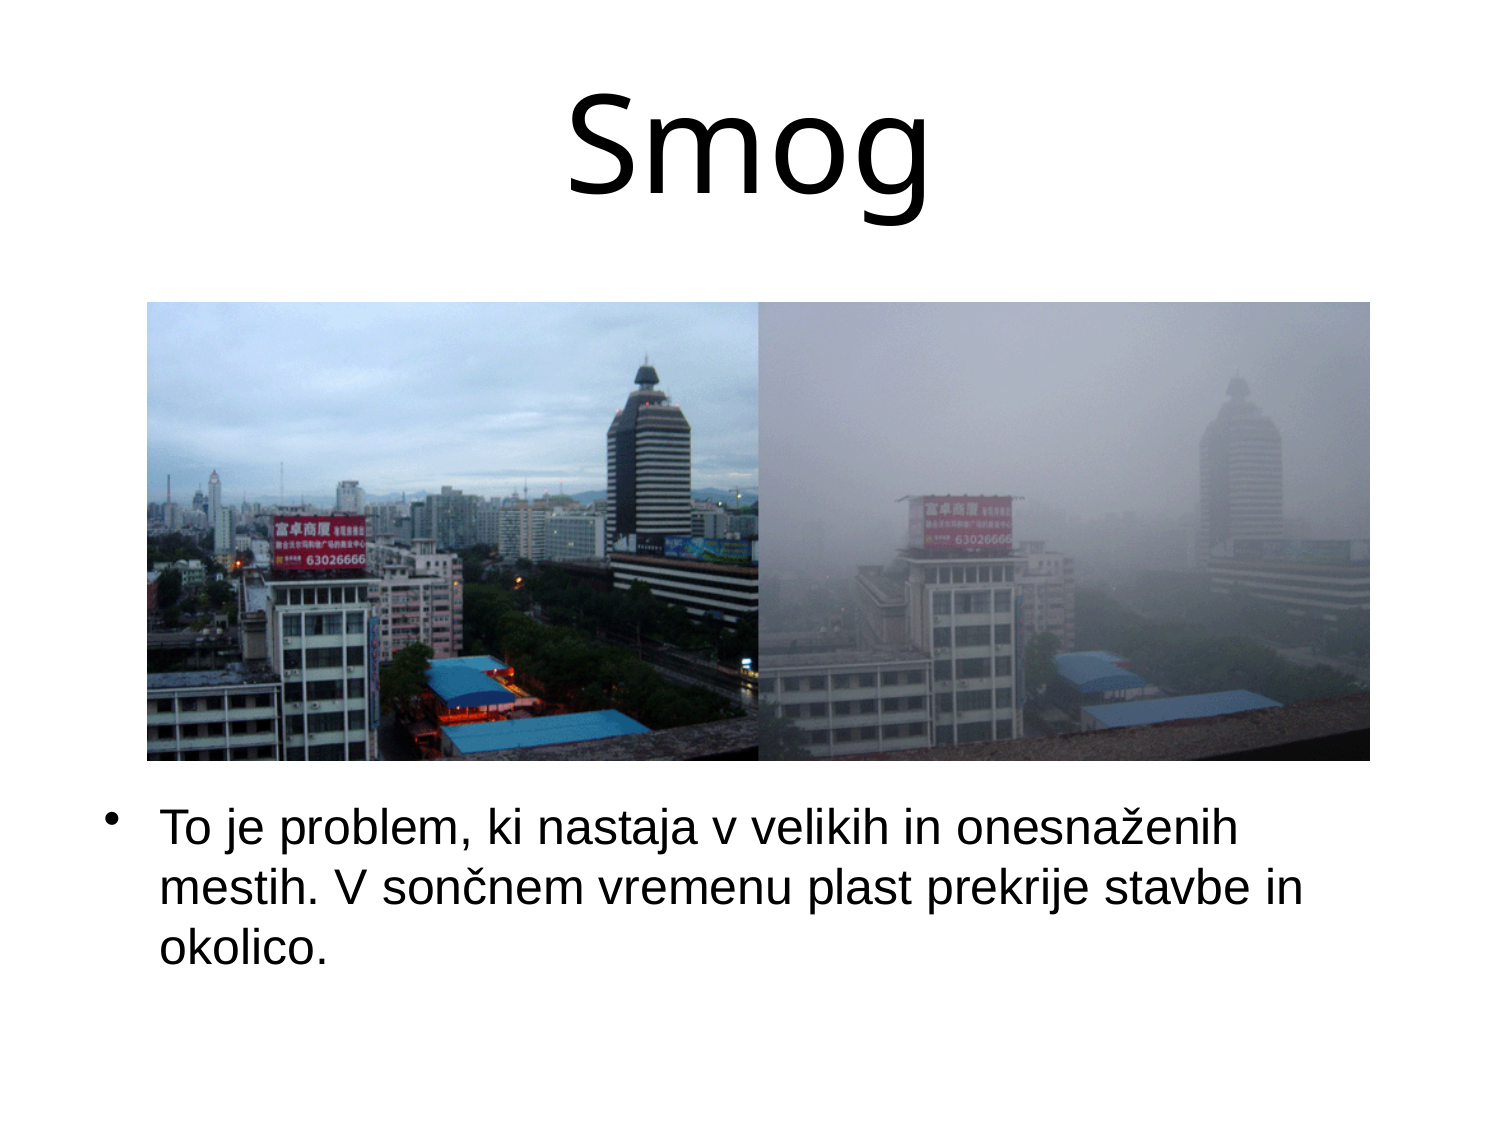

# Smog
To je problem, ki nastaja v velikih in onesnaženih mestih. V sončnem vremenu plast prekrije stavbe in okolico.